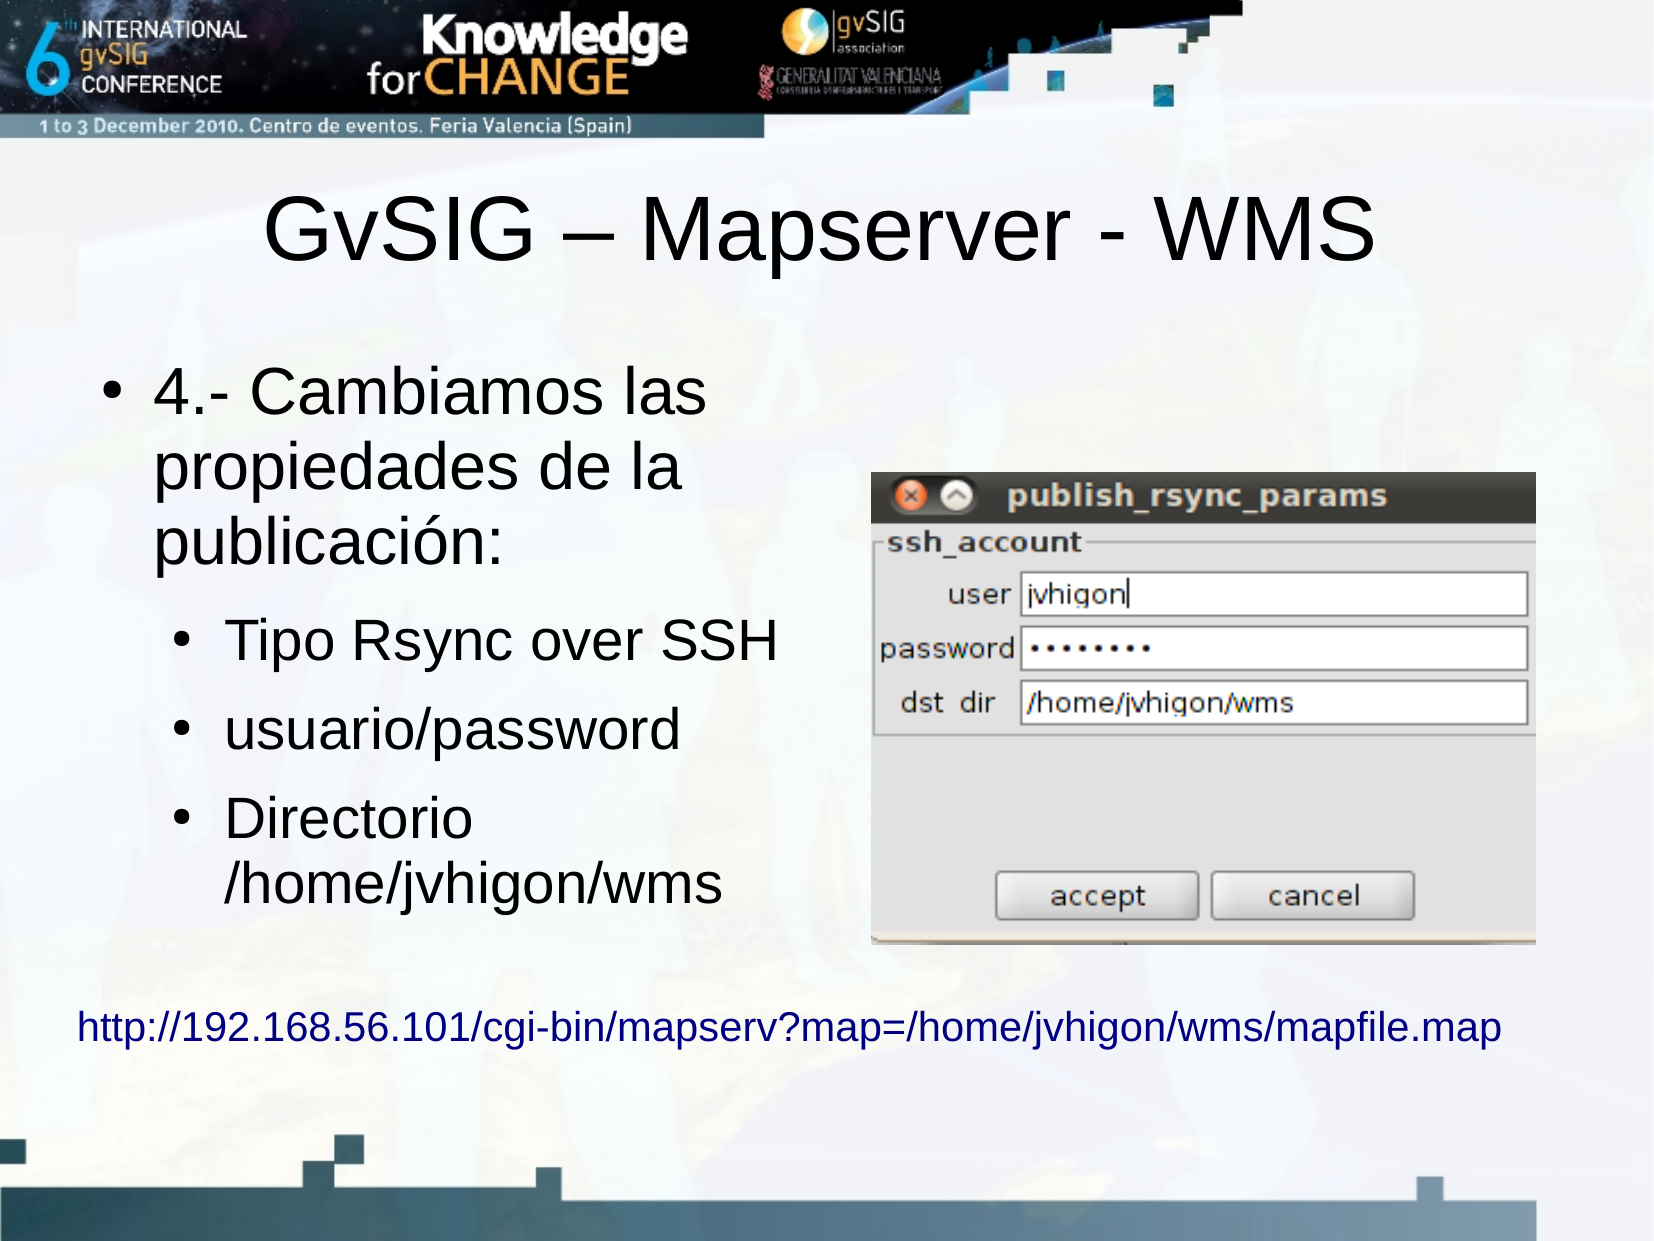

# GvSIG – Mapserver - WMS
4.- Cambiamos las propiedades de la publicación:
Tipo Rsync over SSH
usuario/password
Directorio /home/jvhigon/wms
http://192.168.56.101/cgi-bin/mapserv?map=/home/jvhigon/wms/mapfile.map